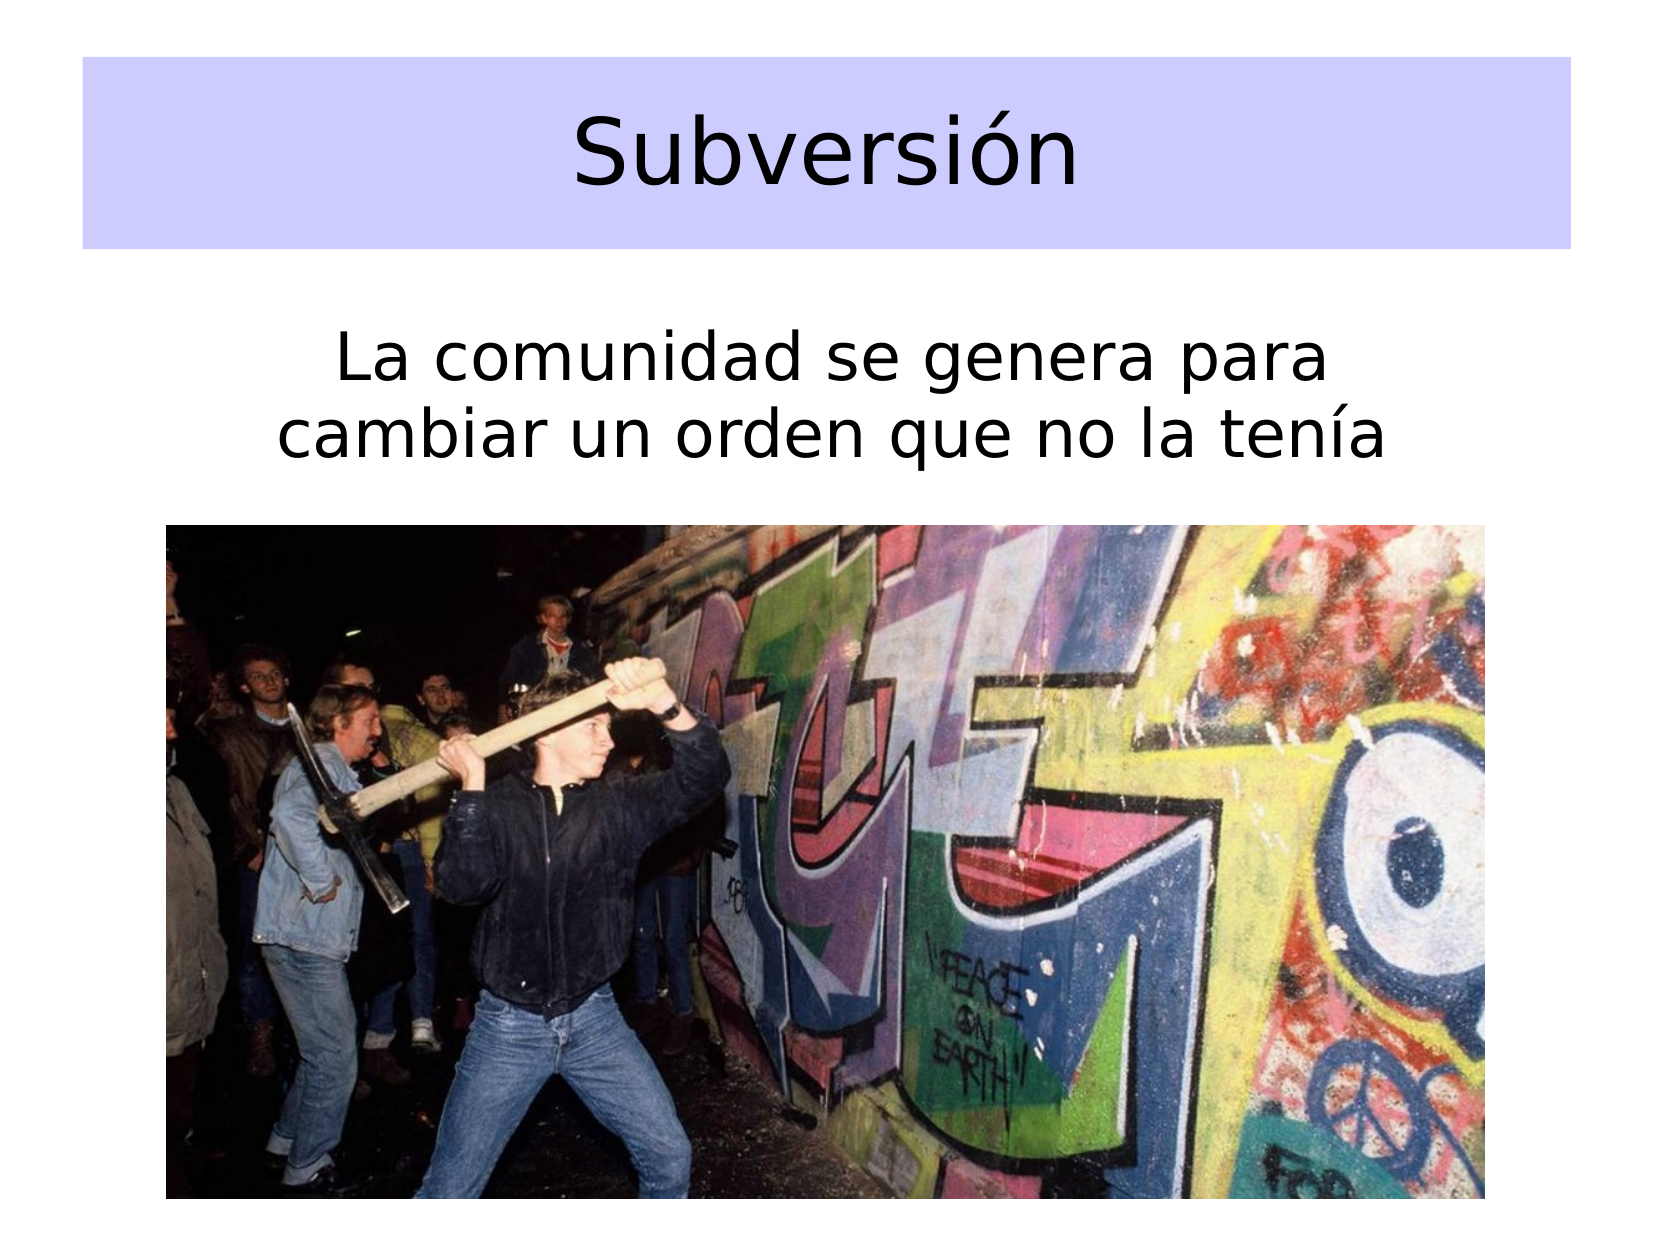

Subversión
# La comunidad se genera para cambiar un orden que no la tenía